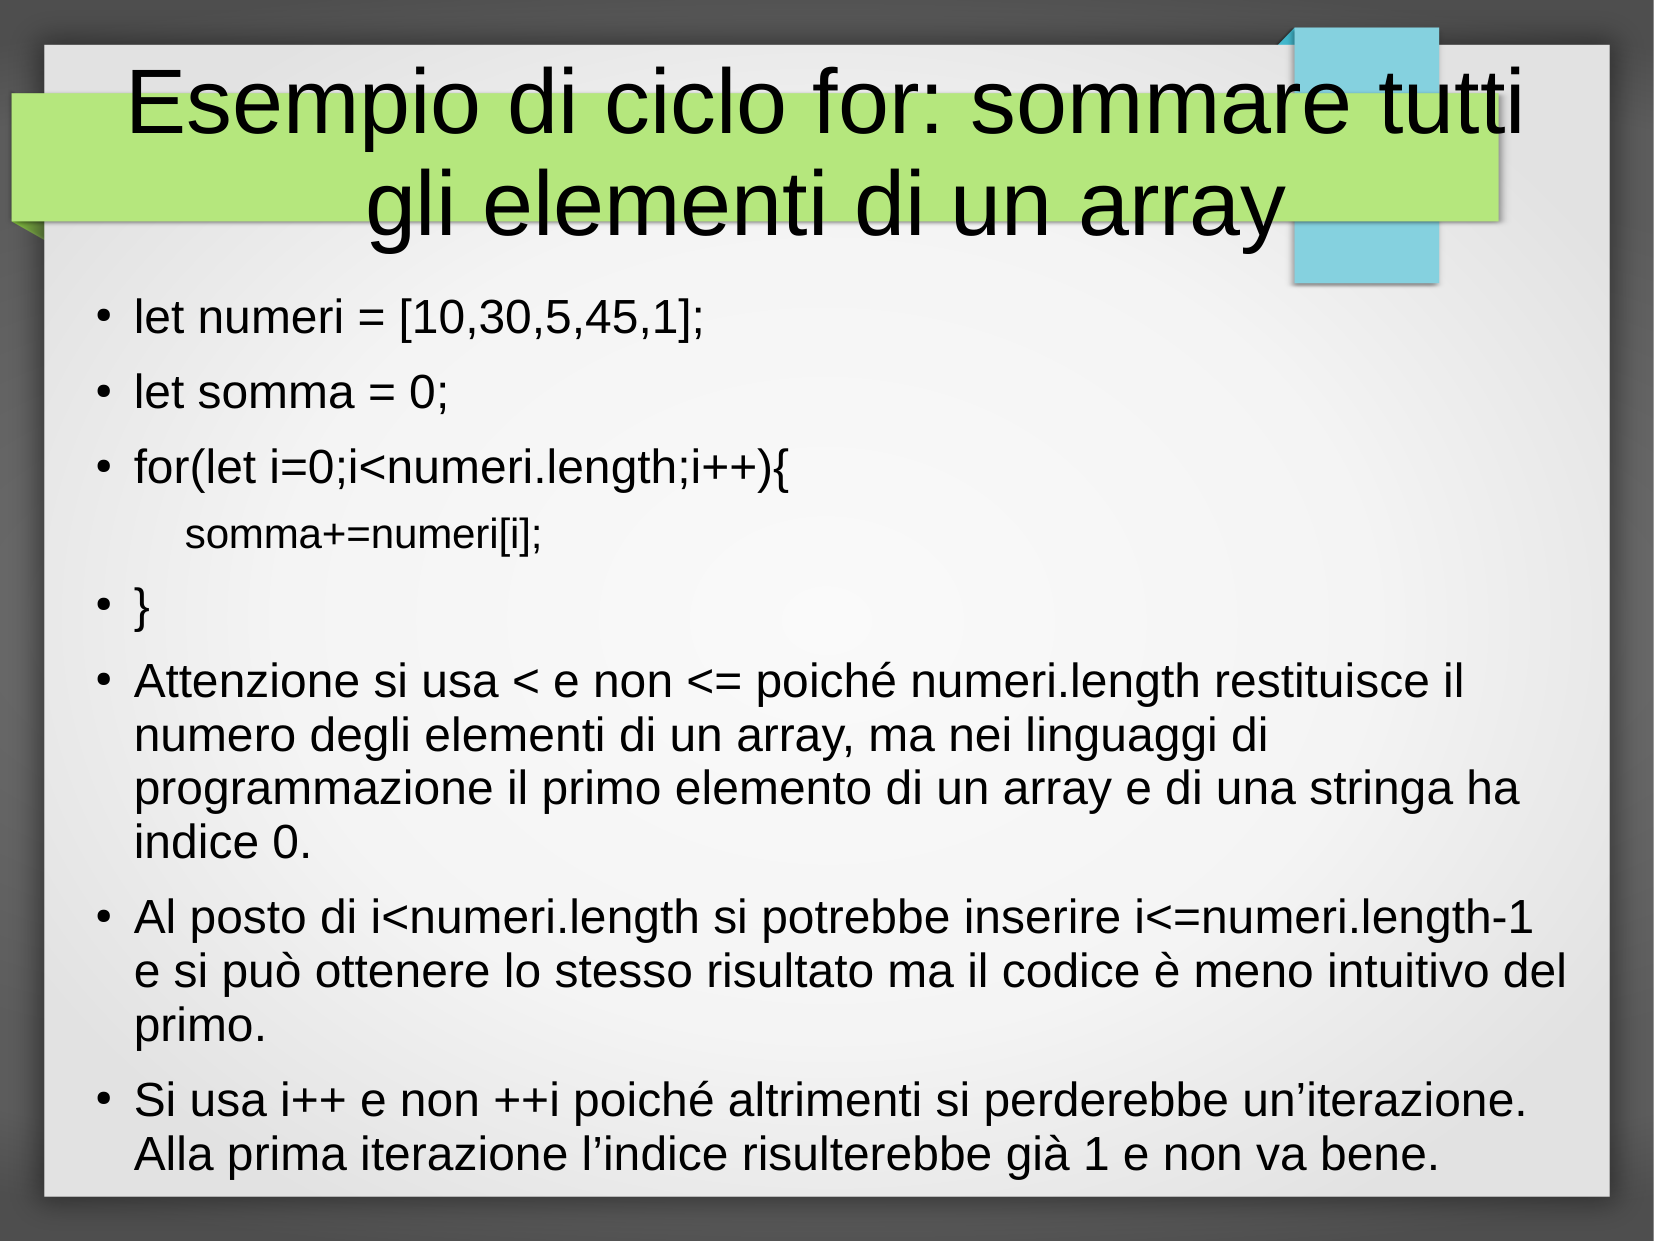

# Esempio di ciclo for: sommare tutti gli elementi di un array
let numeri = [10,30,5,45,1];
let somma = 0;
for(let i=0;i<numeri.length;i++){
somma+=numeri[i];
}
Attenzione si usa < e non <= poiché numeri.length restituisce il numero degli elementi di un array, ma nei linguaggi di programmazione il primo elemento di un array e di una stringa ha indice 0.
Al posto di i<numeri.length si potrebbe inserire i<=numeri.length-1 e si può ottenere lo stesso risultato ma il codice è meno intuitivo del primo.
Si usa i++ e non ++i poiché altrimenti si perderebbe un’iterazione. Alla prima iterazione l’indice risulterebbe già 1 e non va bene.